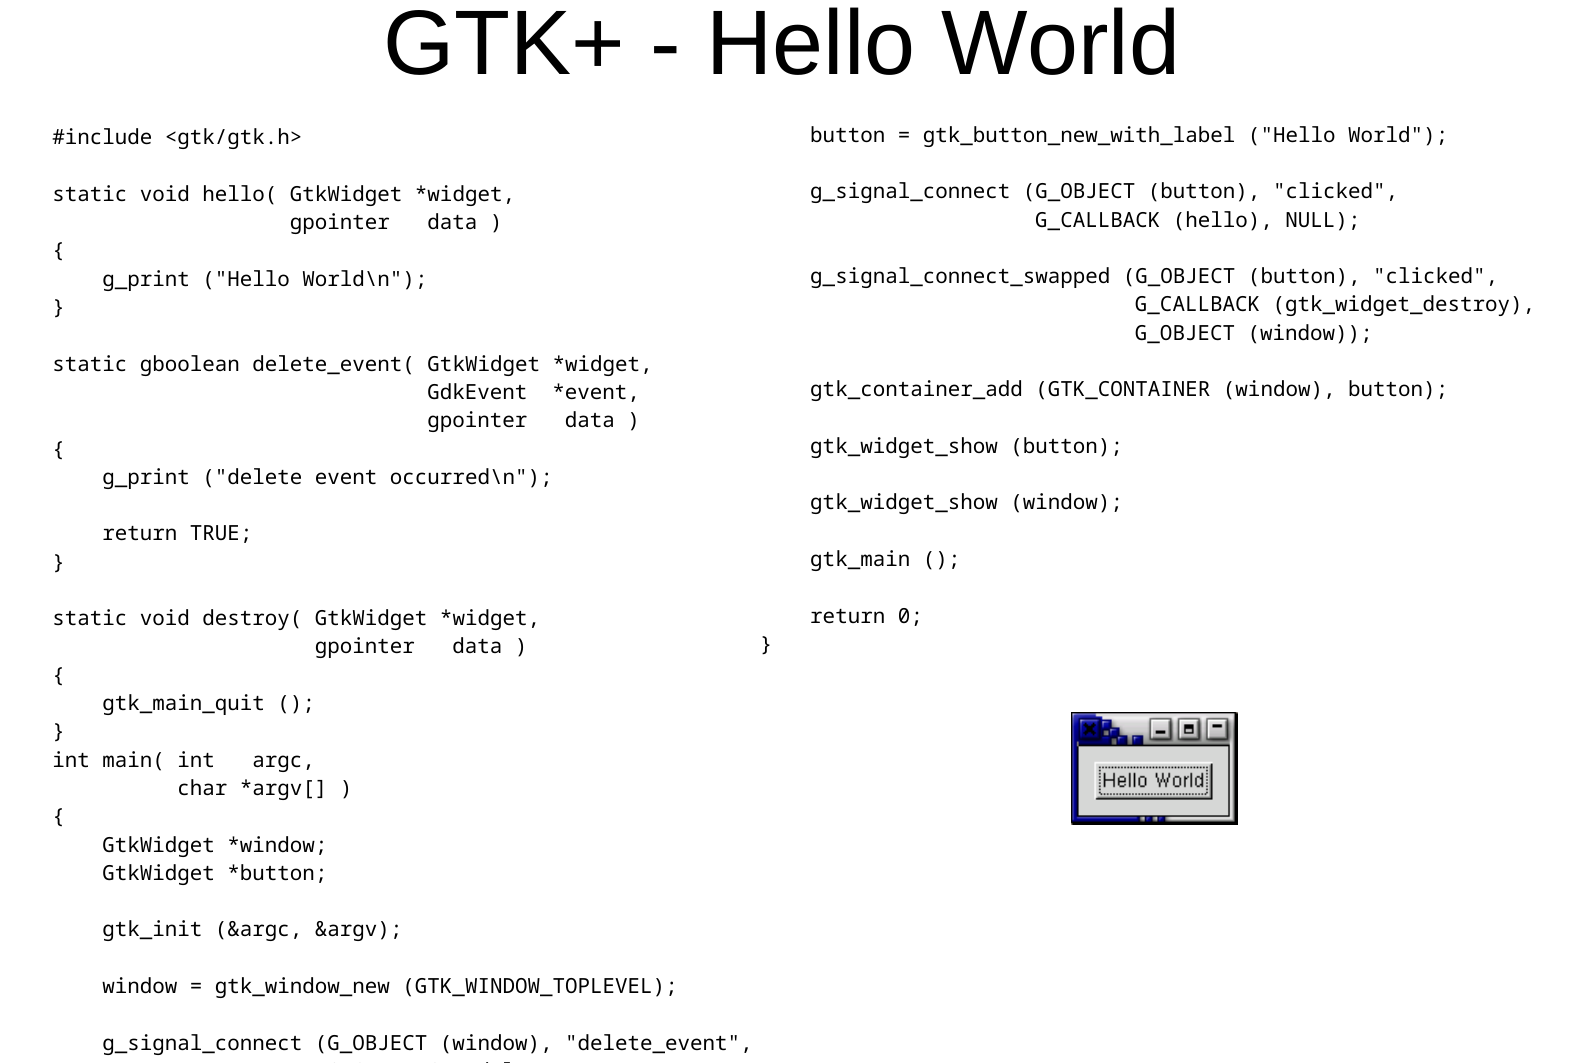

# GTK+ - Hello World
 button = gtk_button_new_with_label ("Hello World");
 g_signal_connect (G_OBJECT (button), "clicked",
 G_CALLBACK (hello), NULL);
 g_signal_connect_swapped (G_OBJECT (button), "clicked",
 G_CALLBACK (gtk_widget_destroy),
 G_OBJECT (window));
 gtk_container_add (GTK_CONTAINER (window), button);
 gtk_widget_show (button);
 gtk_widget_show (window);
 gtk_main ();
 return 0;
}
#include <gtk/gtk.h>
static void hello( GtkWidget *widget,
 gpointer data )
{
 g_print ("Hello World\n");
}
static gboolean delete_event( GtkWidget *widget,
 GdkEvent *event,
 gpointer data )
{
 g_print ("delete event occurred\n");
 return TRUE;
}
static void destroy( GtkWidget *widget,
 gpointer data )
{
 gtk_main_quit ();
}
int main( int argc,
 char *argv[] )
{
 GtkWidget *window;
 GtkWidget *button;
 gtk_init (&argc, &argv);
 window = gtk_window_new (GTK_WINDOW_TOPLEVEL);
 g_signal_connect (G_OBJECT (window), "delete_event",
 G_CALLBACK (delete_event), NULL);
 g_signal_connect (G_OBJECT (window), "destroy",
 G_CALLBACK (destroy), NULL);
 gtk_container_set_border_width (GTK_CONTAINER (window), 10);